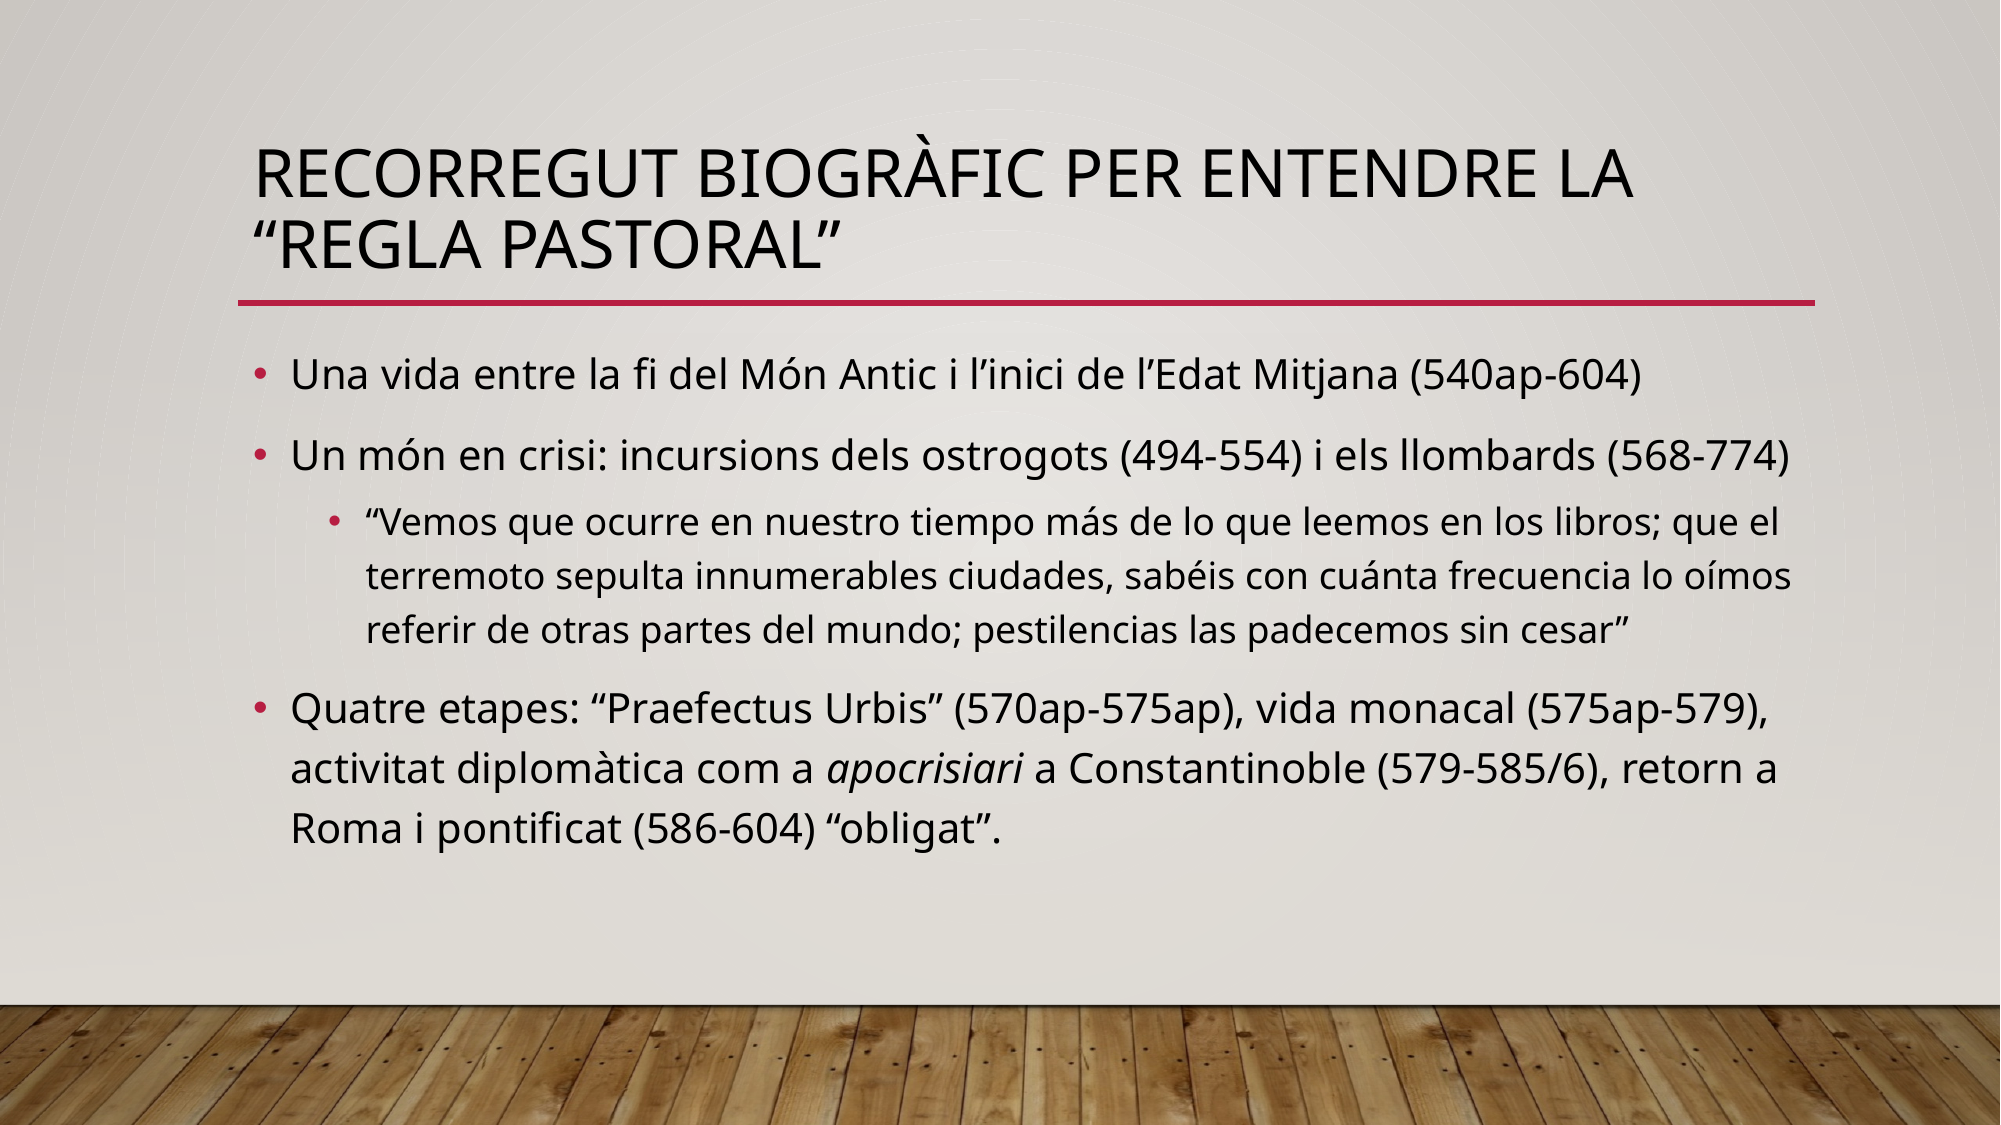

# Recorregut biogràfic per entendre la “regla pastoral”
Una vida entre la fi del Món Antic i l’inici de l’Edat Mitjana (540ap-604)
Un món en crisi: incursions dels ostrogots (494-554) i els llombards (568-774)
“Vemos que ocurre en nuestro tiempo más de lo que leemos en los libros; que el terremoto sepulta innumerables ciudades, sabéis con cuánta frecuencia lo oímos referir de otras partes del mundo; pestilencias las padecemos sin cesar”
Quatre etapes: “Praefectus Urbis” (570ap-575ap), vida monacal (575ap-579), activitat diplomàtica com a apocrisiari a Constantinoble (579-585/6), retorn a Roma i pontificat (586-604) “obligat”.